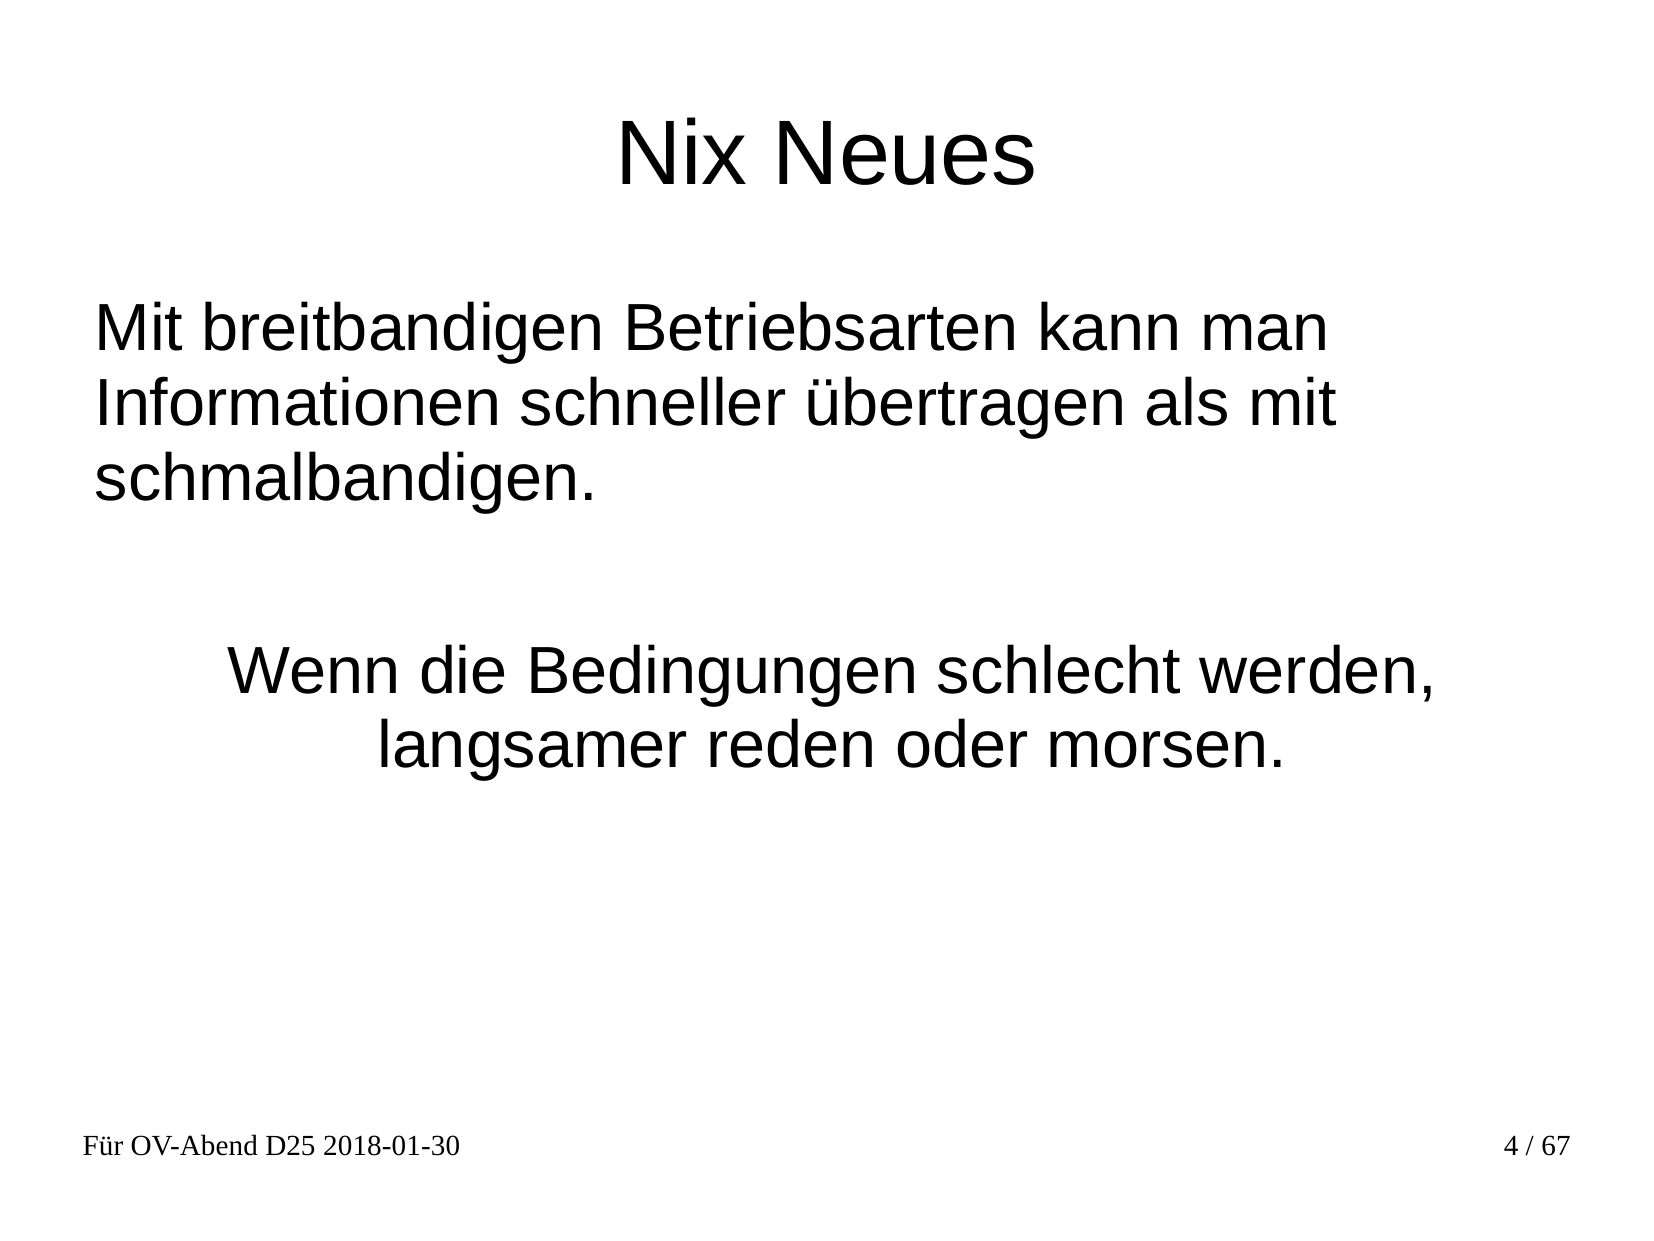

# Nix Neues
Mit breitbandigen Betriebsarten kann man Informationen schneller übertragen als mit schmalbandigen.
Wenn die Bedingungen schlecht werden,
langsamer reden oder morsen.
4